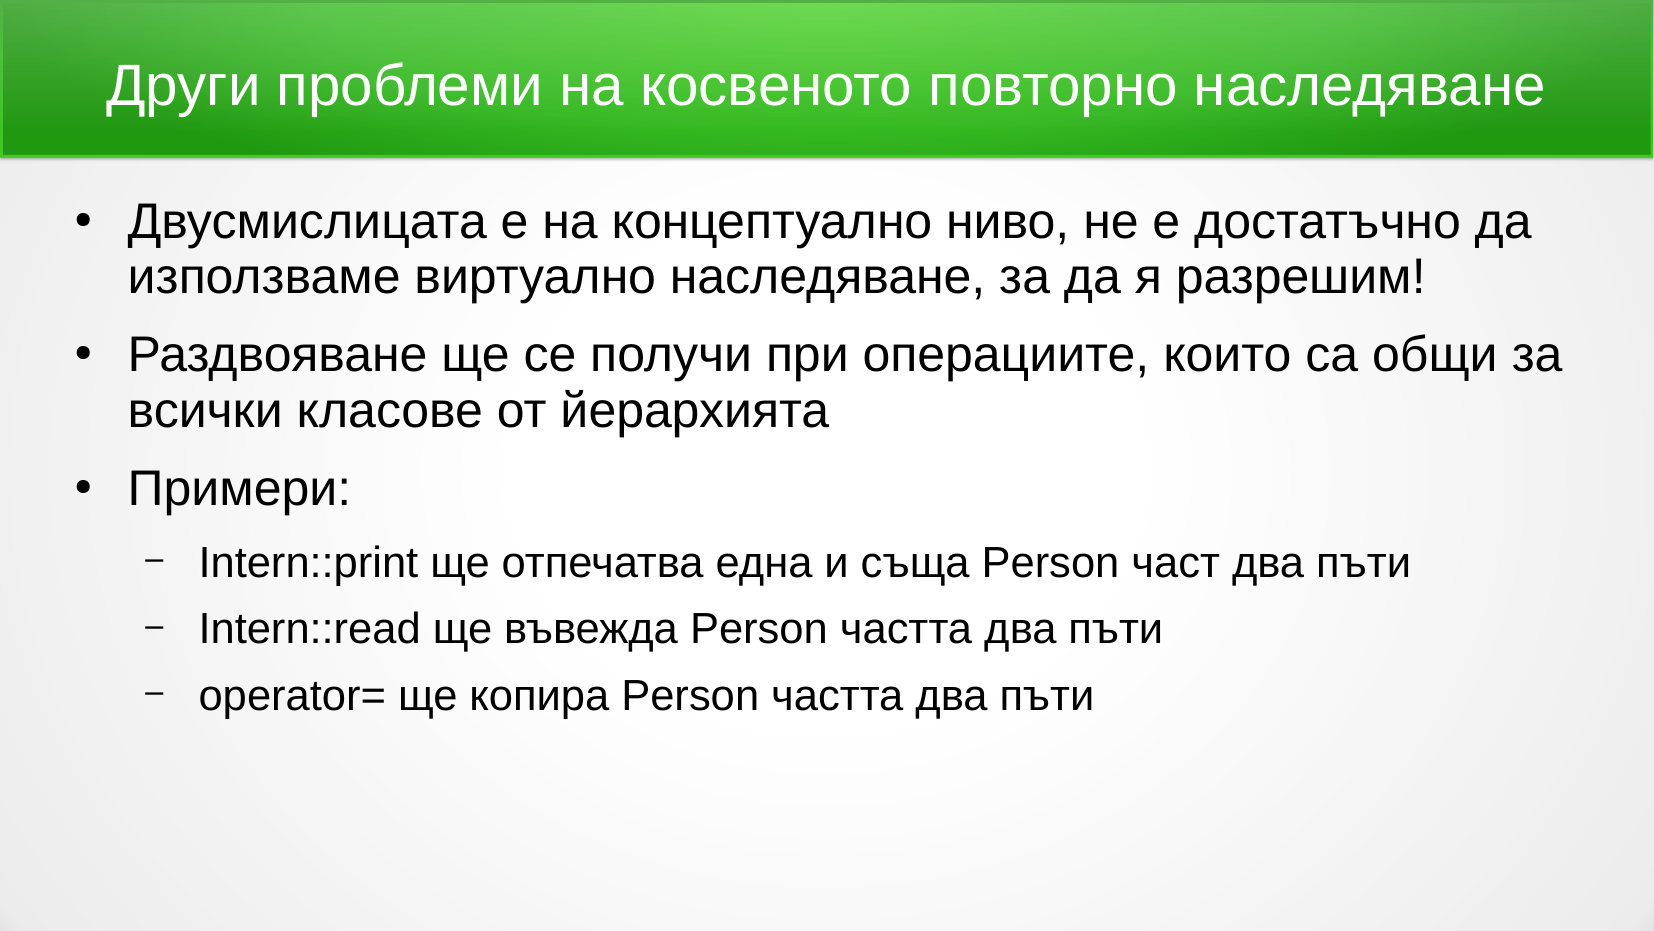

# Други проблеми на косвеното повторно наследяване
Двусмислицата е на концептуално ниво, не е достатъчно да използваме виртуално наследяване, за да я разрешим!
Раздвояване ще се получи при операциите, които са общи за всички класове от йерархията
Примери:
Intern::print ще отпечатва една и съща Person част два пъти
Intern::read ще въвежда Person частта два пъти
operator= ще копира Person частта два пъти